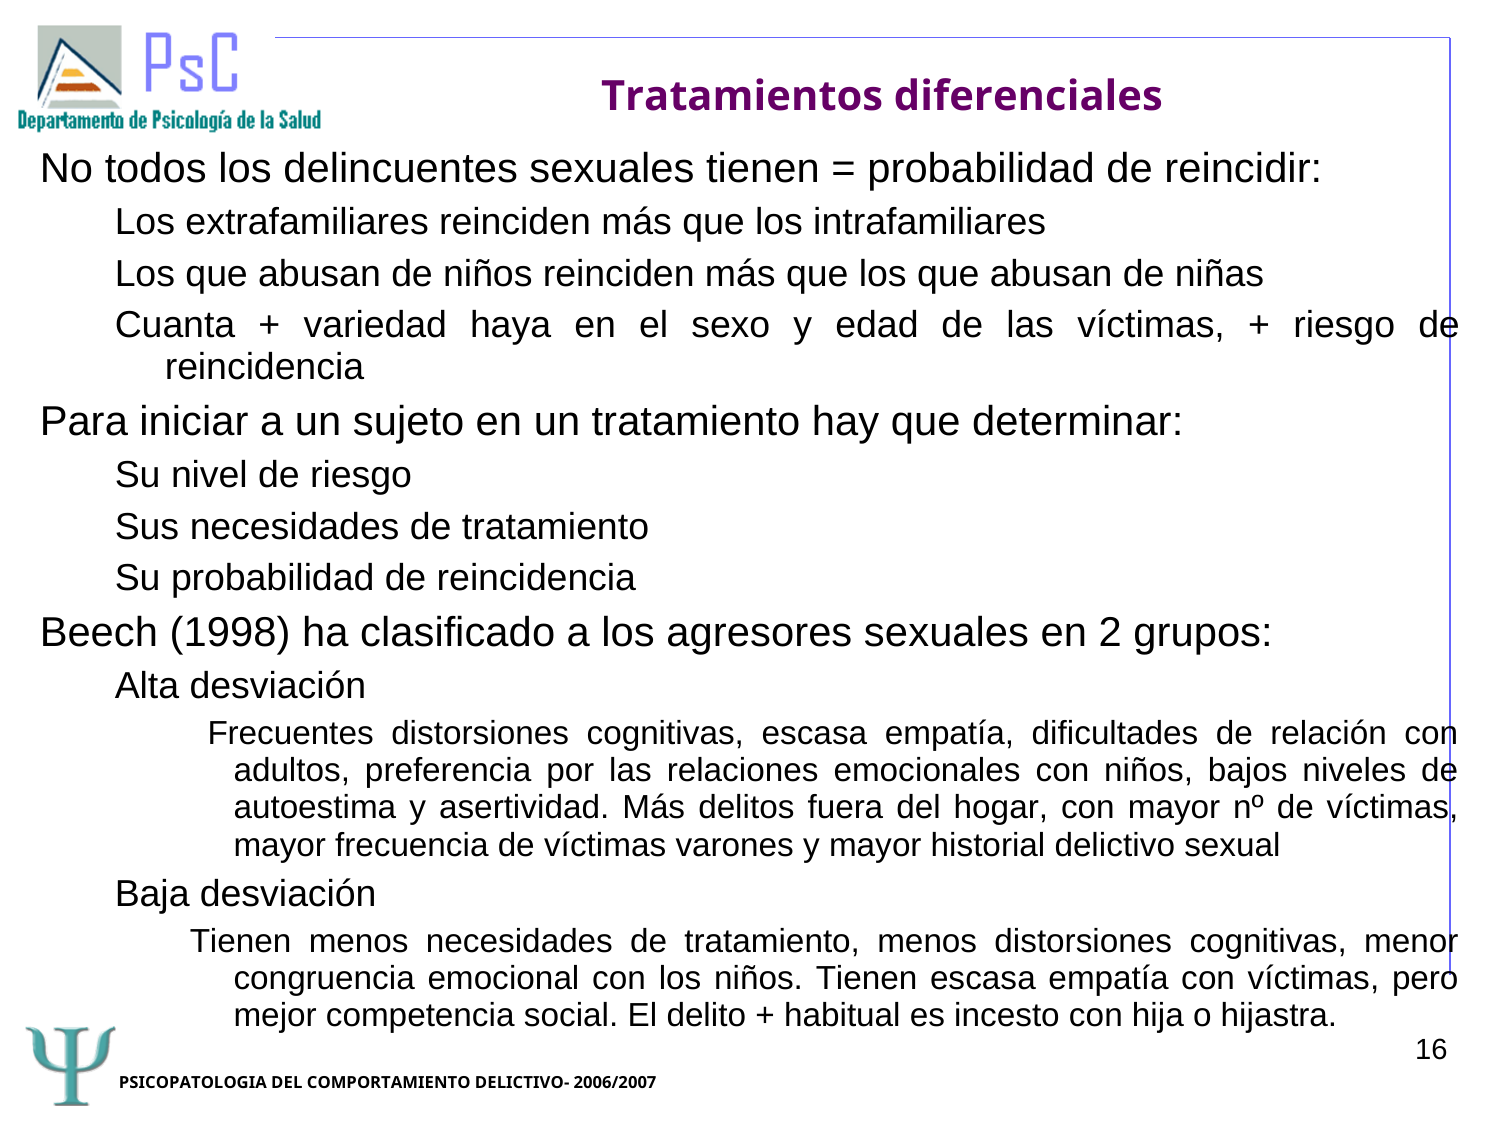

# Tratamientos diferenciales
No todos los delincuentes sexuales tienen = probabilidad de reincidir:
Los extrafamiliares reinciden más que los intrafamiliares
Los que abusan de niños reinciden más que los que abusan de niñas
Cuanta + variedad haya en el sexo y edad de las víctimas, + riesgo de reincidencia
Para iniciar a un sujeto en un tratamiento hay que determinar:
Su nivel de riesgo
Sus necesidades de tratamiento
Su probabilidad de reincidencia
Beech (1998) ha clasificado a los agresores sexuales en 2 grupos:
Alta desviación
 Frecuentes distorsiones cognitivas, escasa empatía, dificultades de relación con adultos, preferencia por las relaciones emocionales con niños, bajos niveles de autoestima y asertividad. Más delitos fuera del hogar, con mayor nº de víctimas, mayor frecuencia de víctimas varones y mayor historial delictivo sexual
Baja desviación
Tienen menos necesidades de tratamiento, menos distorsiones cognitivas, menor congruencia emocional con los niños. Tienen escasa empatía con víctimas, pero mejor competencia social. El delito + habitual es incesto con hija o hijastra.
16